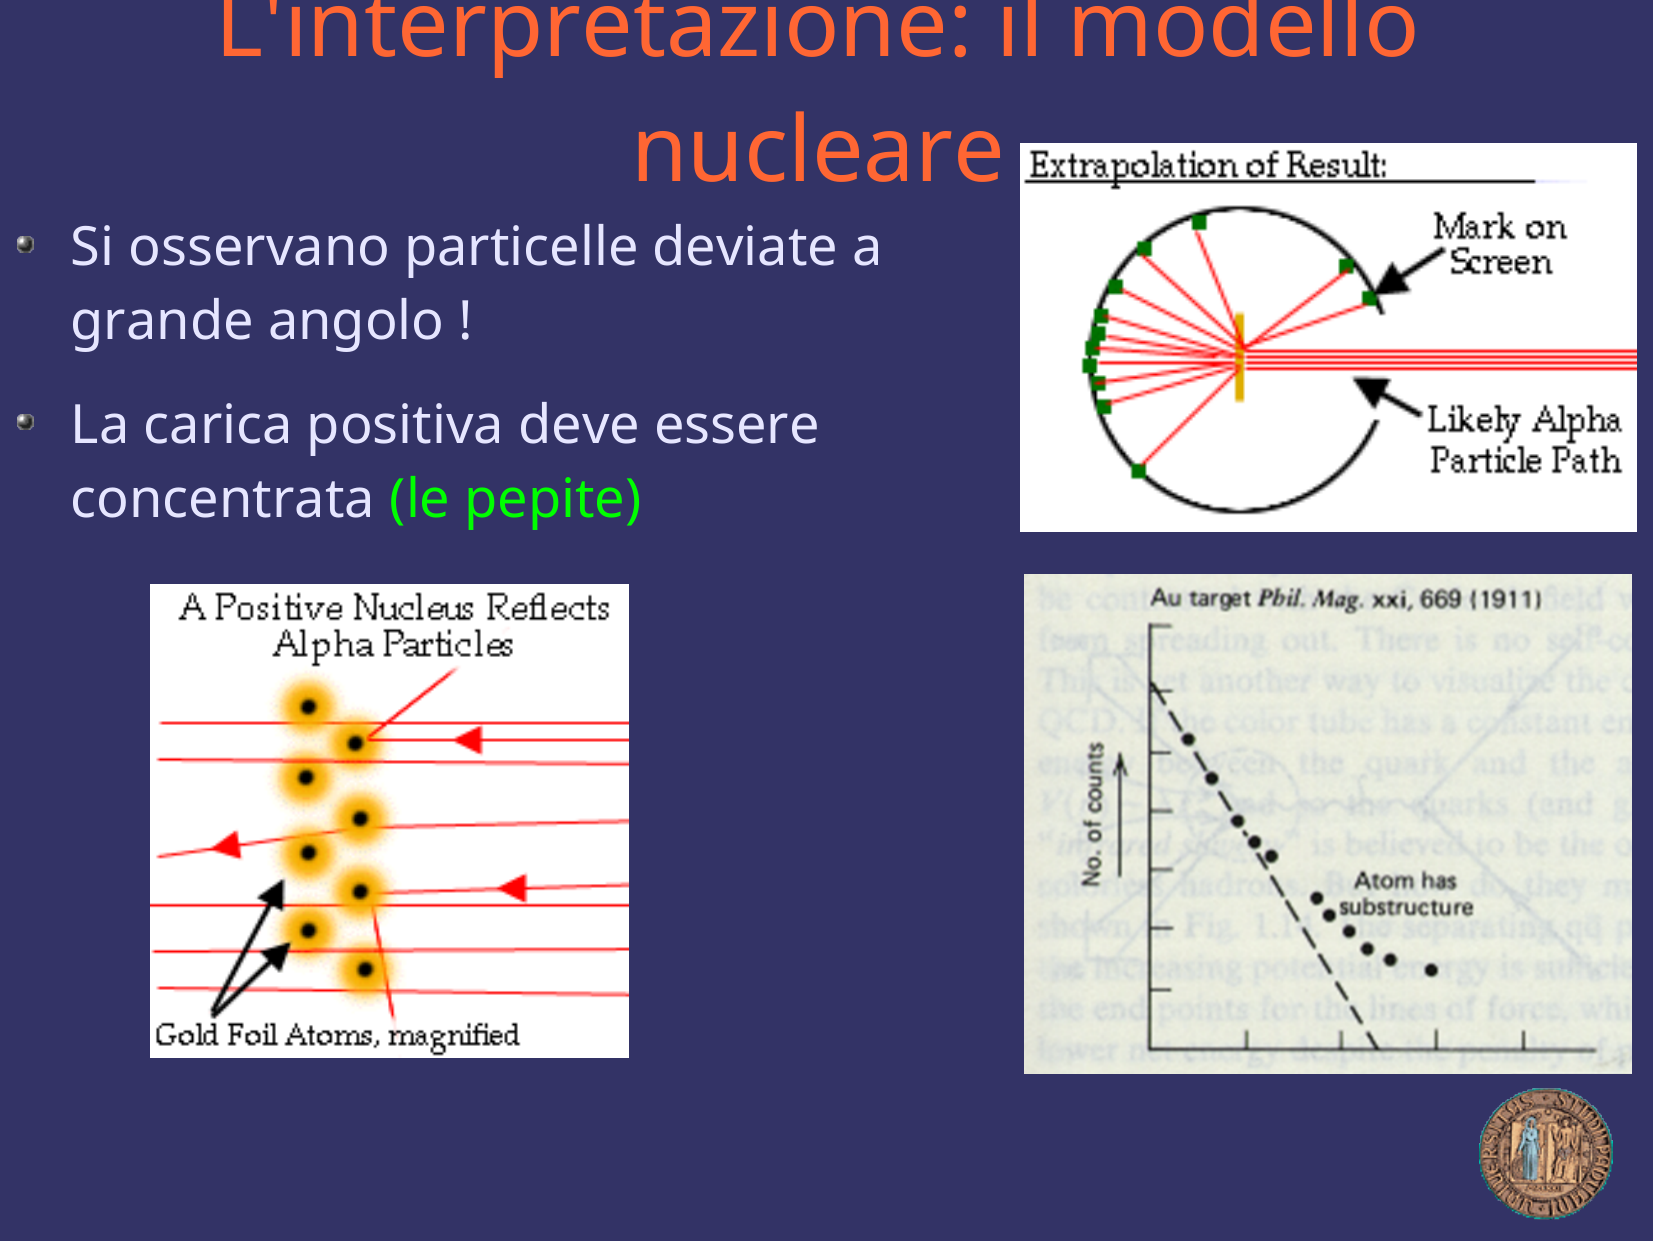

# L'interpretazione: il modello nucleare
Si osservano particelle deviate a grande angolo !
La carica positiva deve essere concentrata (le pepite)